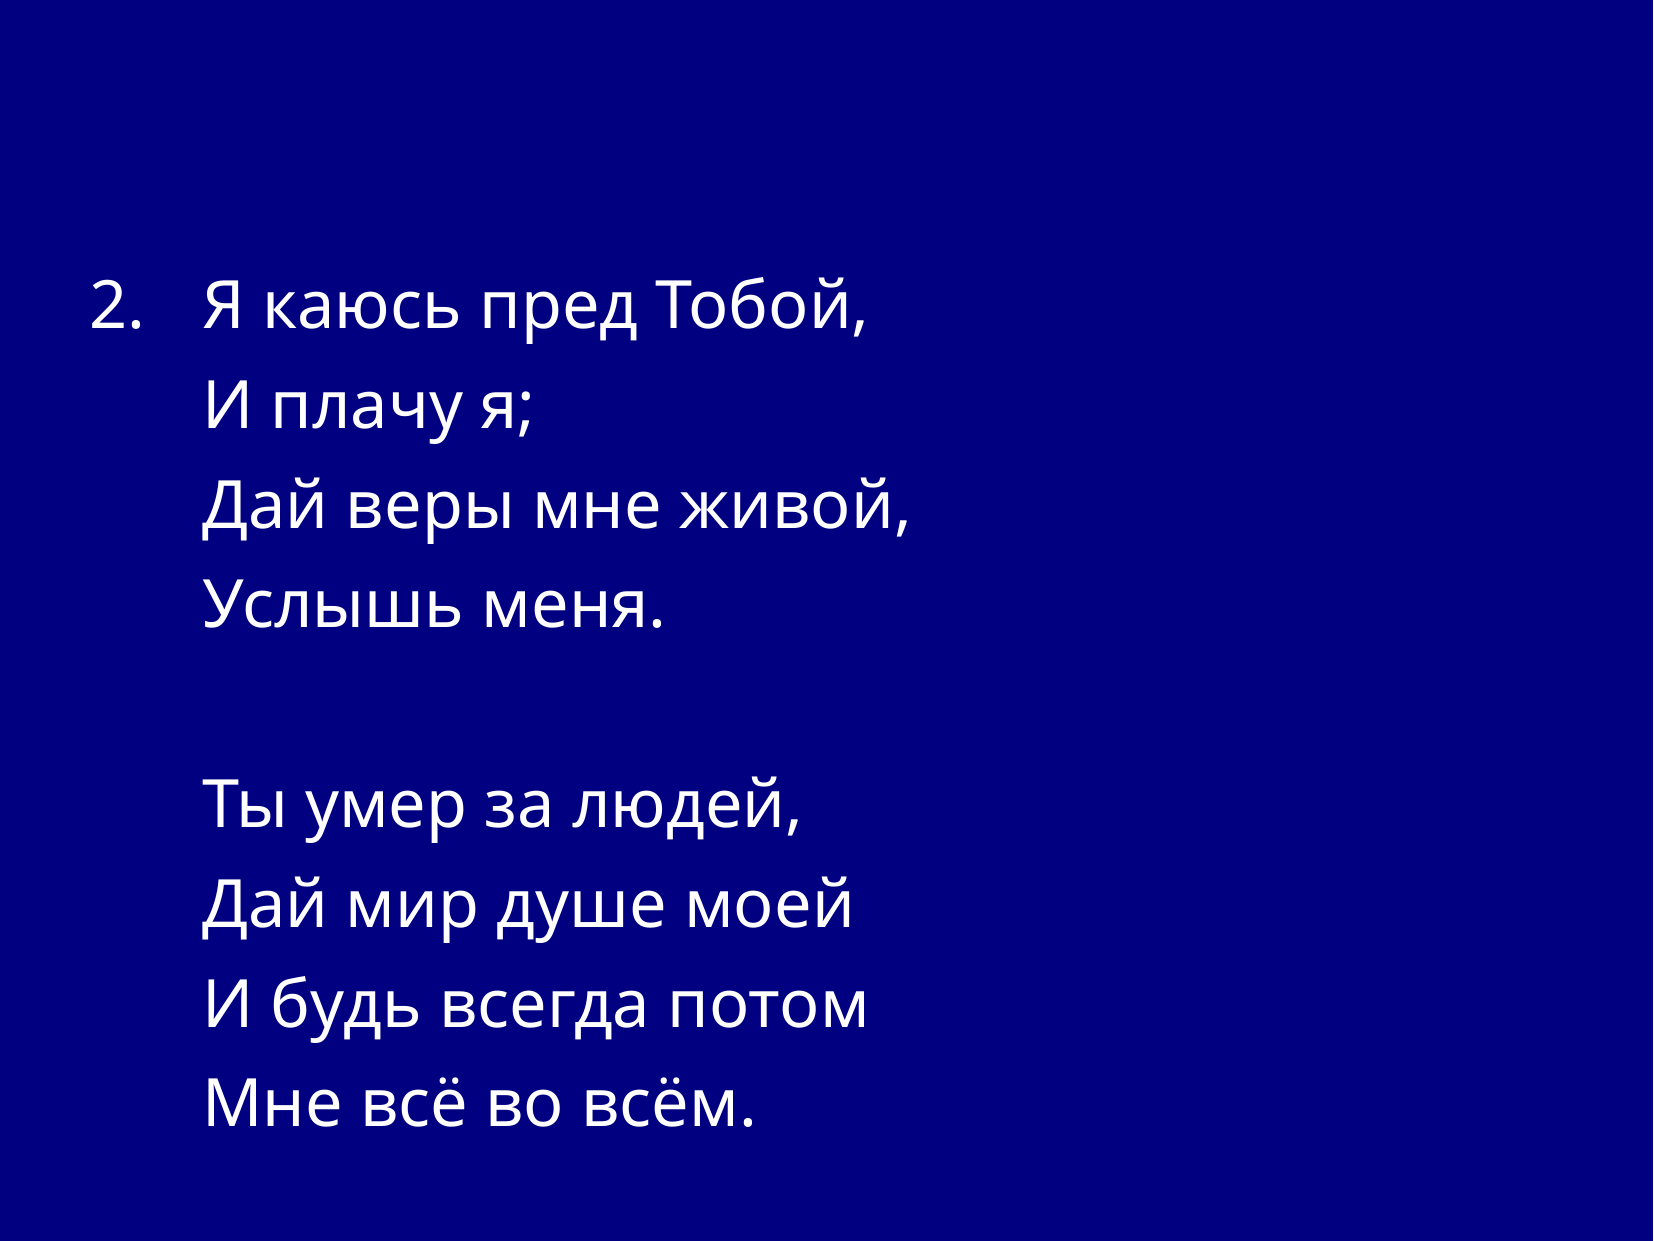

2.	Я каюсь пред Тобой,
	И плачу я;
	Дай веры мне живой,
	Услышь меня.
	Ты умер за людей,
	Дай мир душе моей
	И будь всегда потом
	Мне всё во всём.